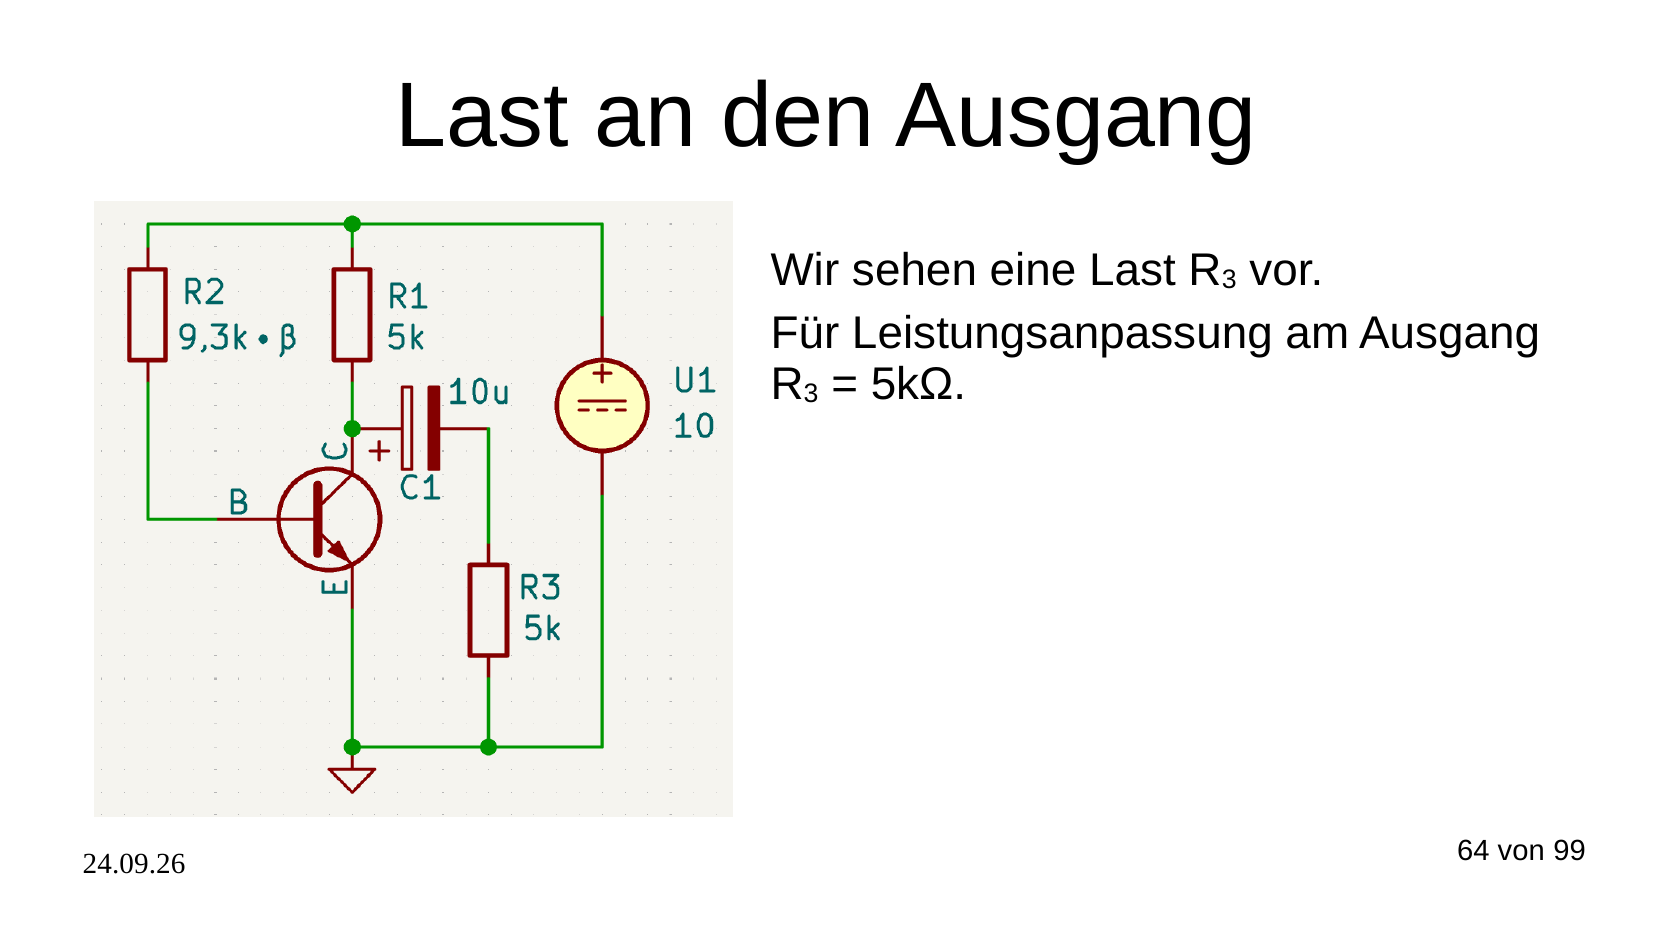

# Last an den Ausgang
Wir sehen eine Last R3 vor.
Für Leistungsanpassung am Ausgang
R3 = 5kΩ.
64